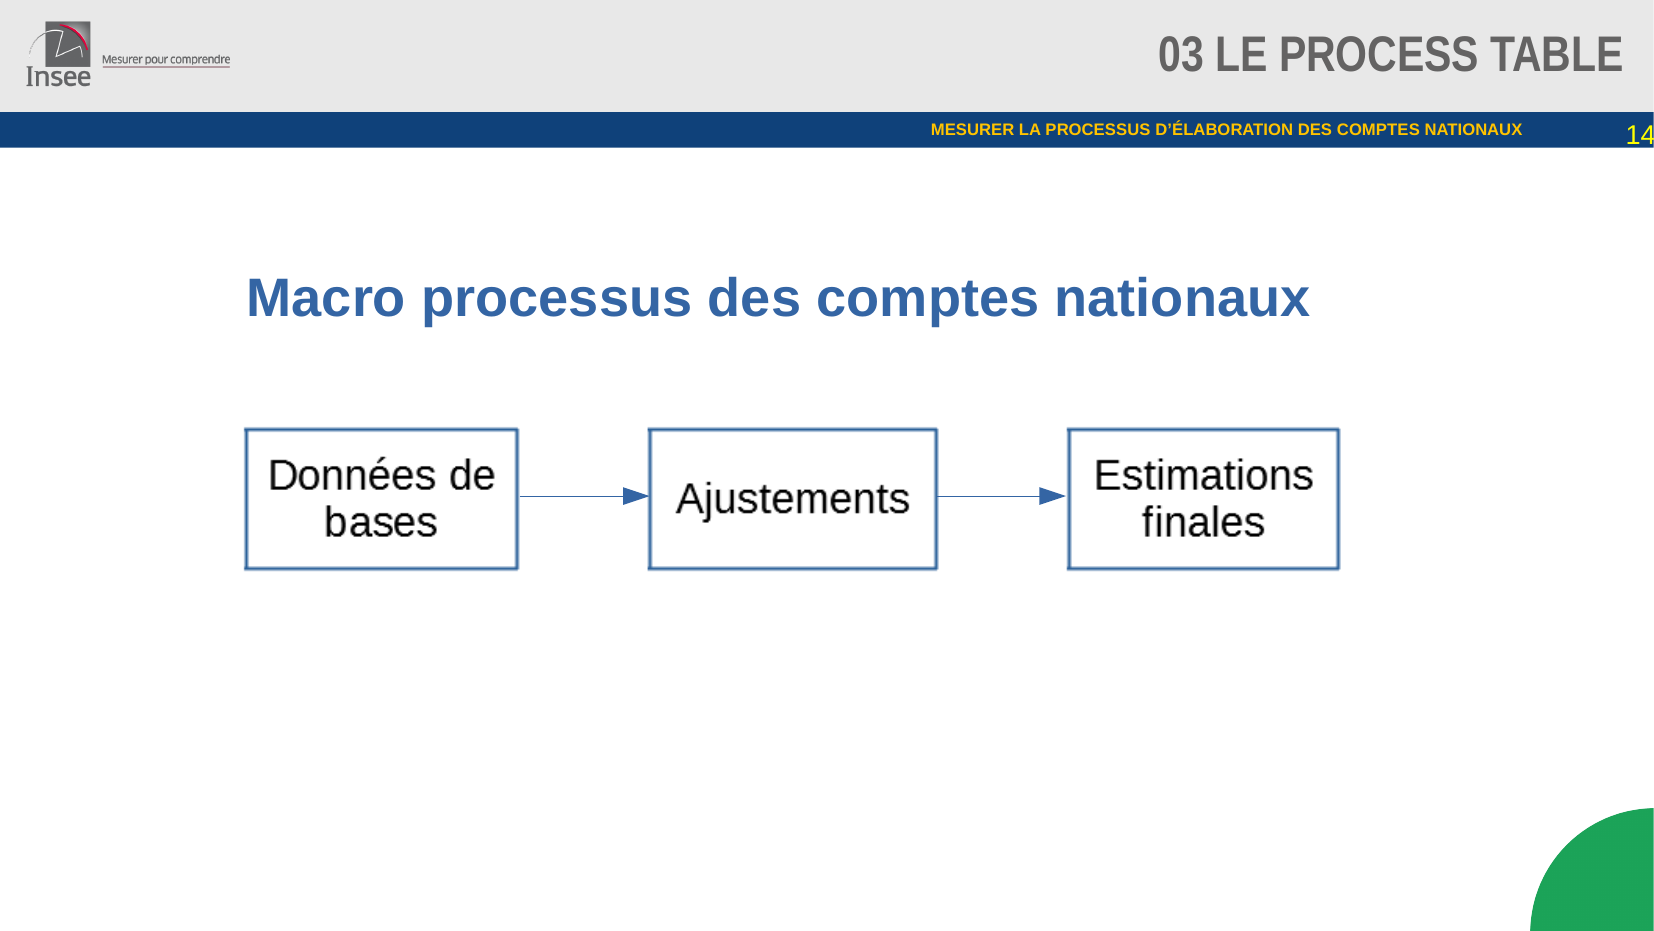

# 03 le process table
Indiquez le nom de votre partie dans Insertion / En tête et pied de page
 Macro processus des comptes nationaux